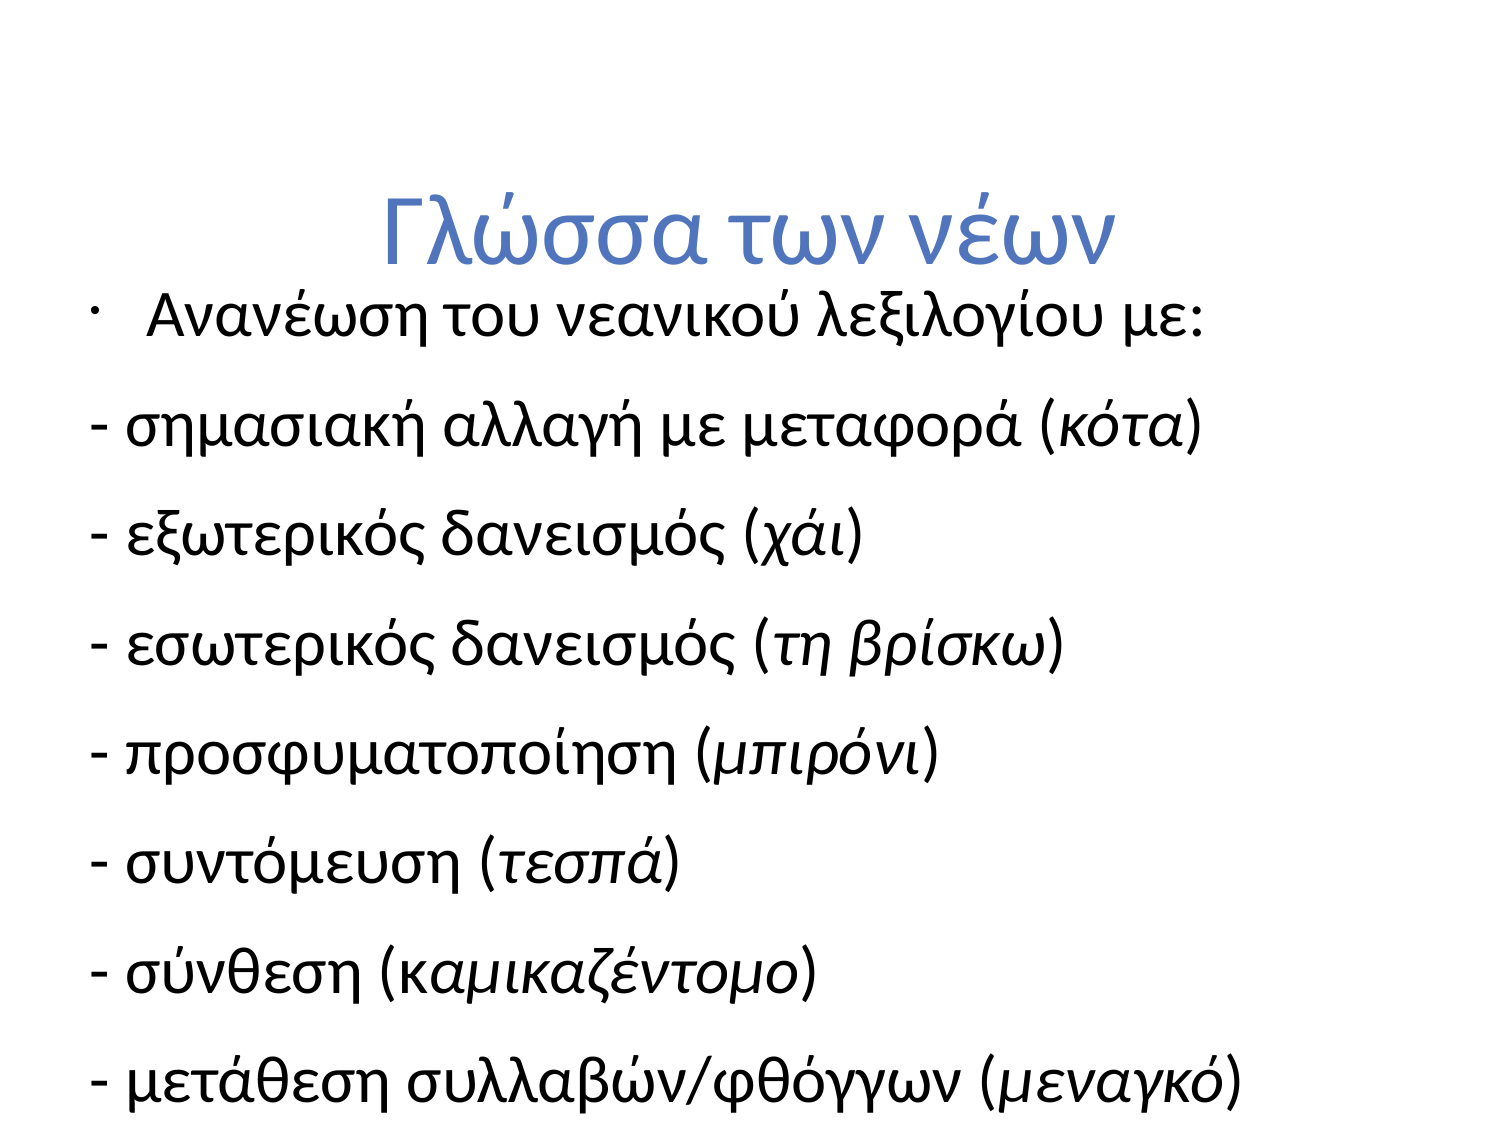

# Γλώσσα των νέων
Ανανέωση του νεανικού λεξιλογίου με:
- σημασιακή αλλαγή με μεταφορά (κότα)
- εξωτερικός δανεισμός (χάι)
- εσωτερικός δανεισμός (τη βρίσκω)
- προσφυματοποίηση (μπιρόνι)
- συντόμευση (τεσπά)
- σύνθεση (καμικαζέντομο)
- μετάθεση συλλαβών/φθόγγων (μεναγκό)
βλ. πίνακα λειτουργιών λεξιλογίου